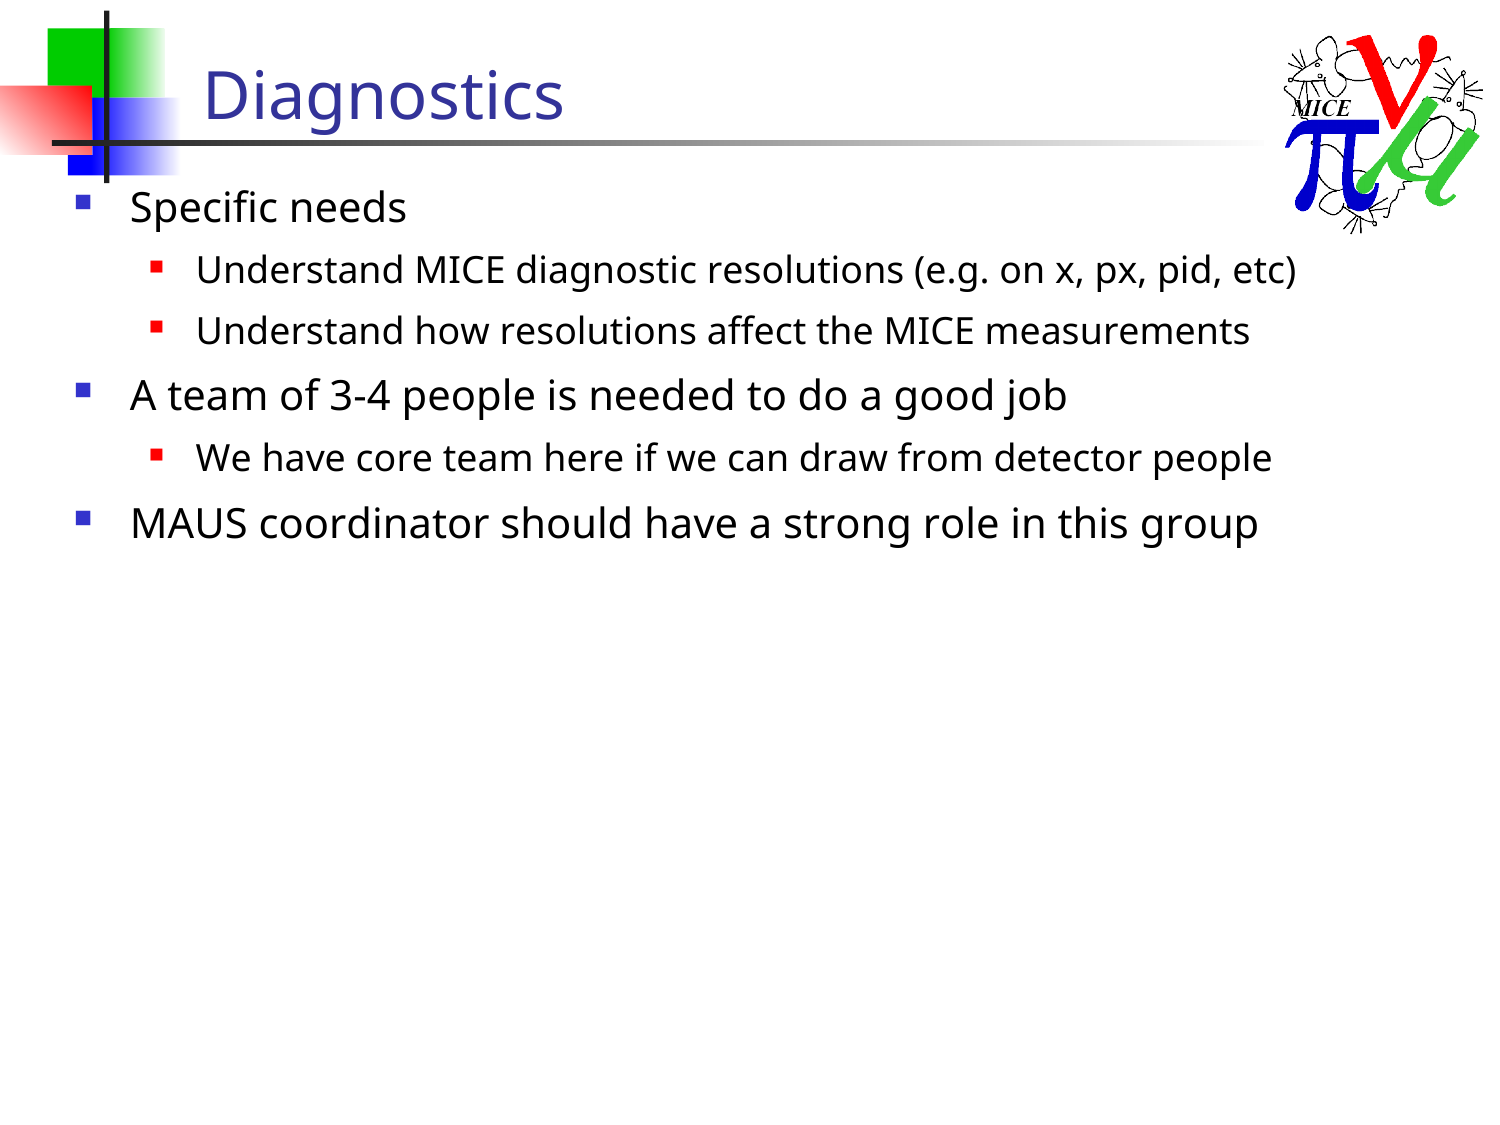

Diagnostics
# Specific needs
Understand MICE diagnostic resolutions (e.g. on x, px, pid, etc)
Understand how resolutions affect the MICE measurements
A team of 3-4 people is needed to do a good job
We have core team here if we can draw from detector people
MAUS coordinator should have a strong role in this group